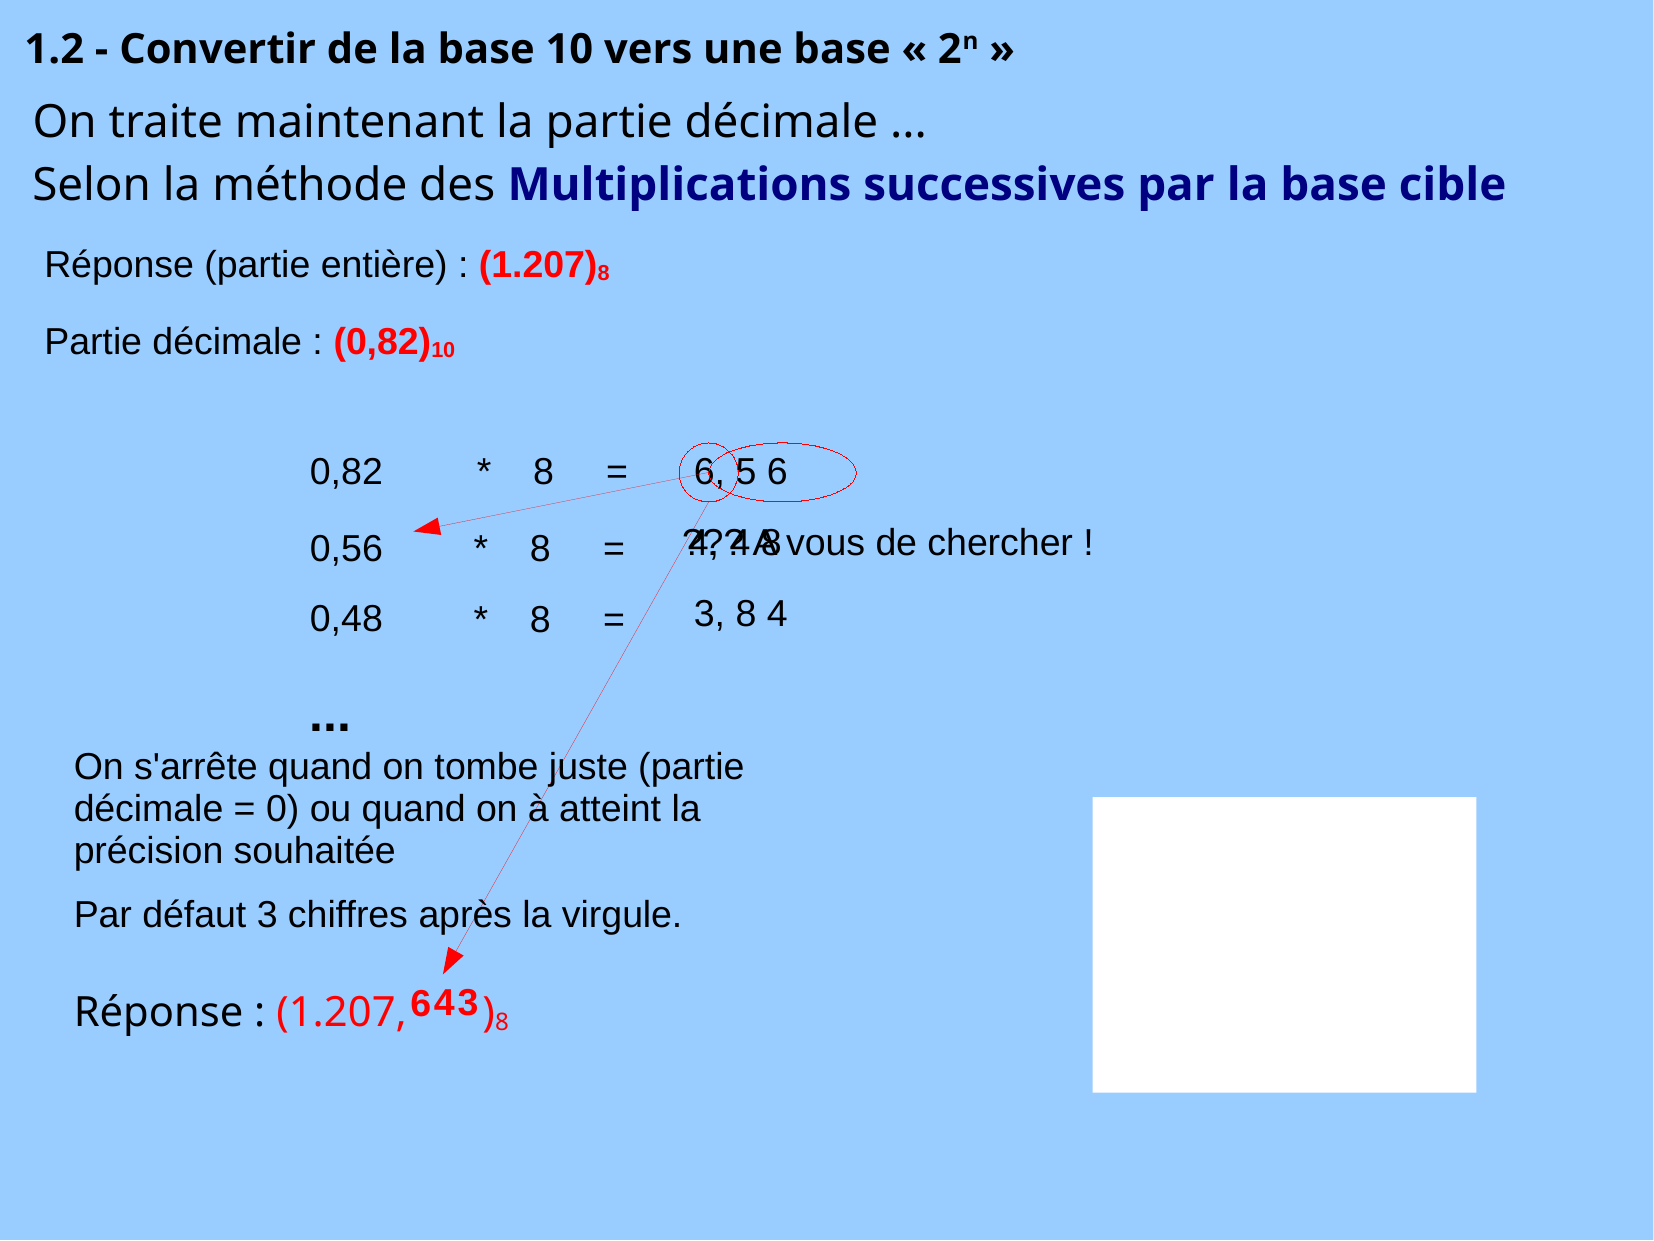

1.2 - Convertir de la base 10 vers une base « 2n »
On traite maintenant la partie décimale ...
Selon la méthode des Multiplications successives par la base cible
Réponse (partie entière) : (1.207)8
Partie décimale : (0,82)10
0,82 * 8 =
6, 5 6
??? A vous de chercher !
4, 4 8
0,56
 * 8 =
3, 8 4
0,48
 * 8 =
...
On s'arrête quand on tombe juste (partie décimale = 0) ou quand on à atteint la précision souhaitée
0, 8 2
Par défaut 3 chiffres après la virgule.
* 8
,
5
6
1
6
6
4
Réponse : (1.207, )8
4
3
6